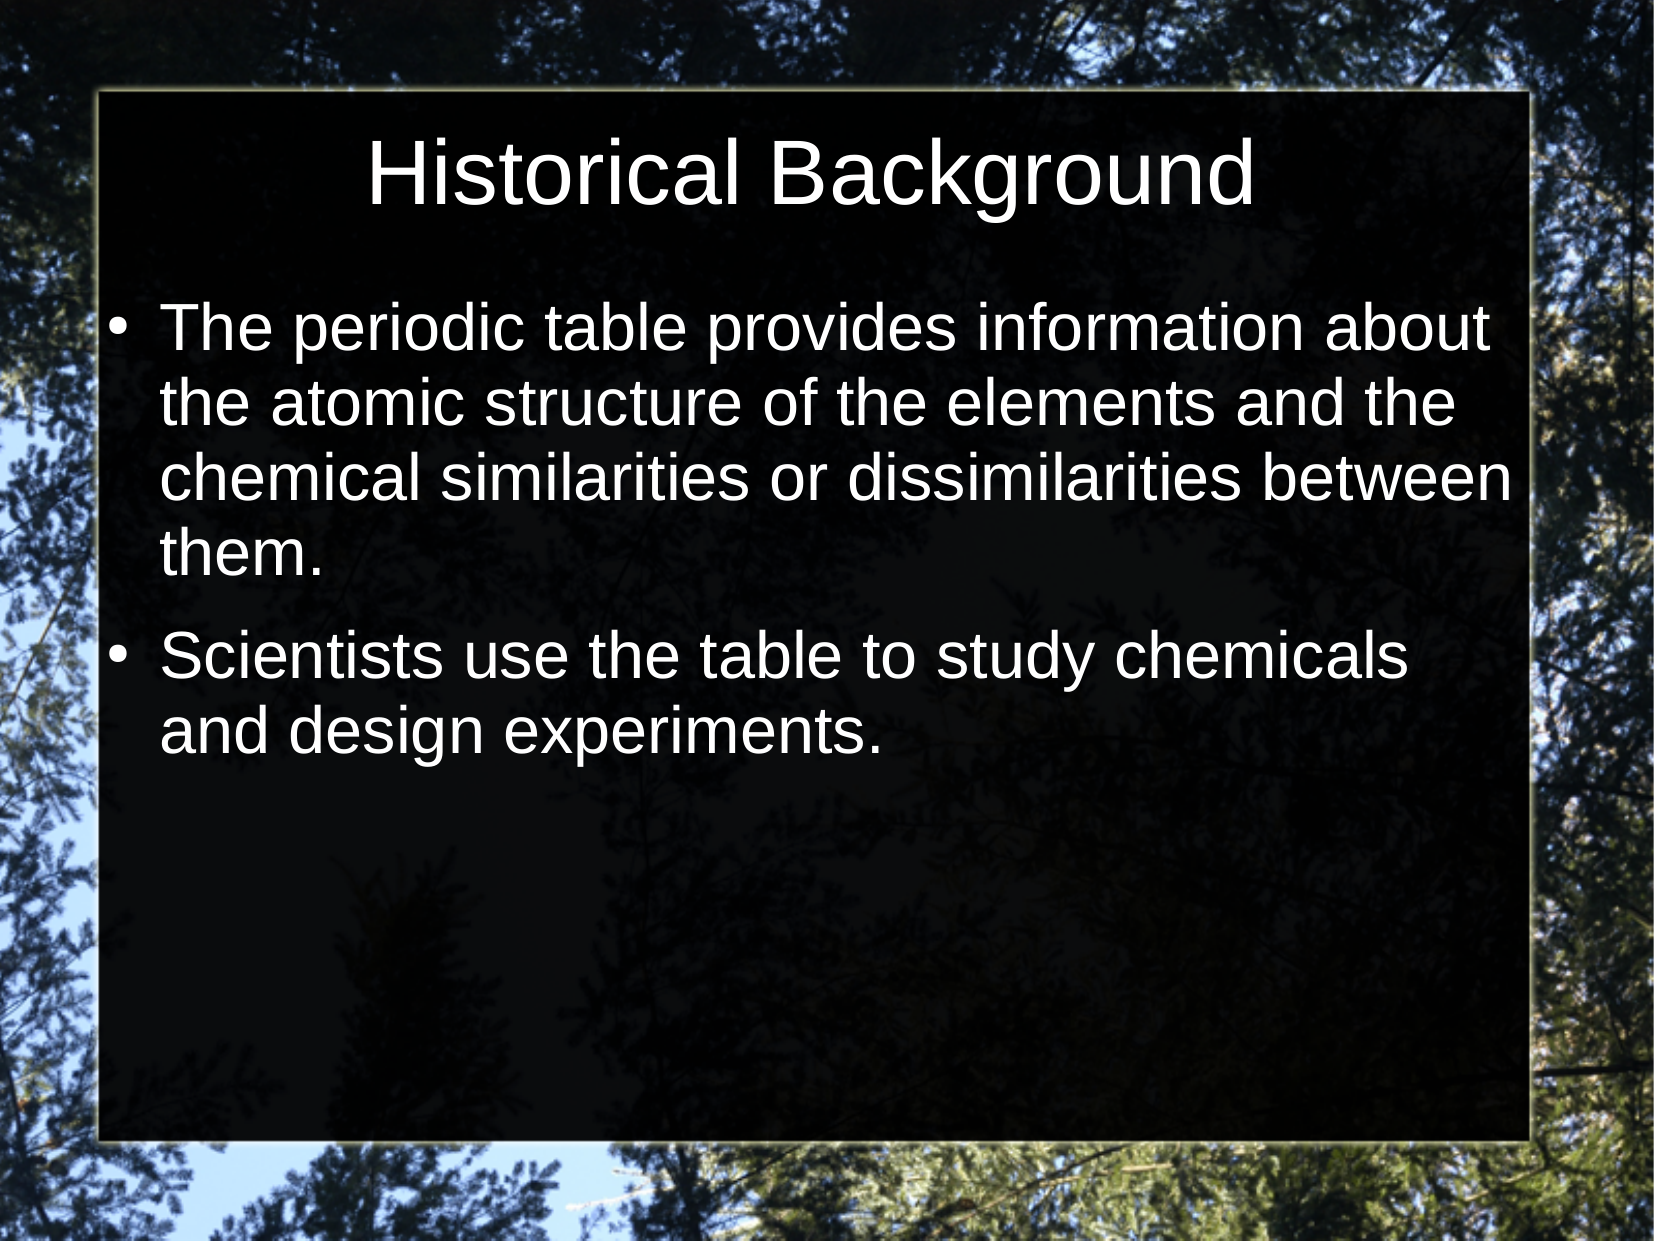

# Historical Background
The periodic table provides information about the atomic structure of the elements and the chemical similarities or dissimilarities between them.
Scientists use the table to study chemicals and design experiments.